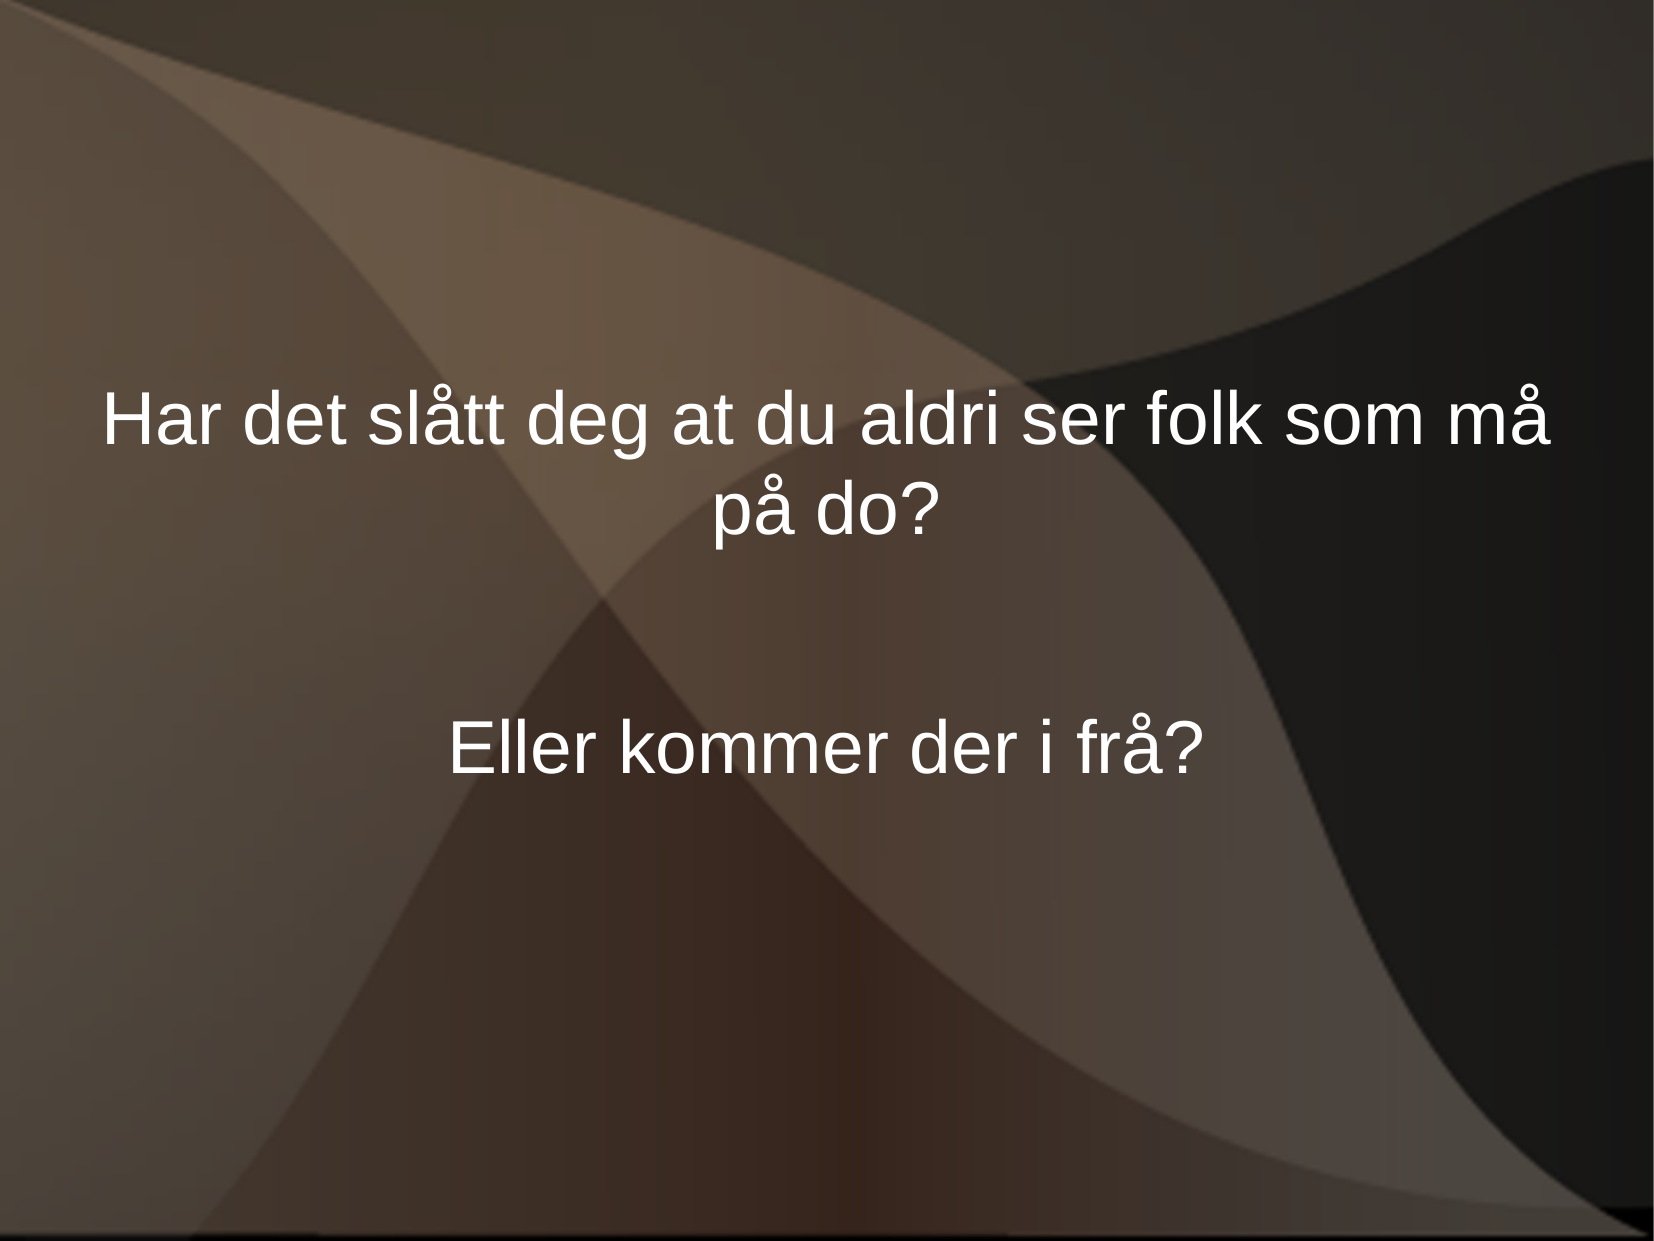

# Har det slått deg at du aldri ser folk som må på do?
Eller kommer der i frå?